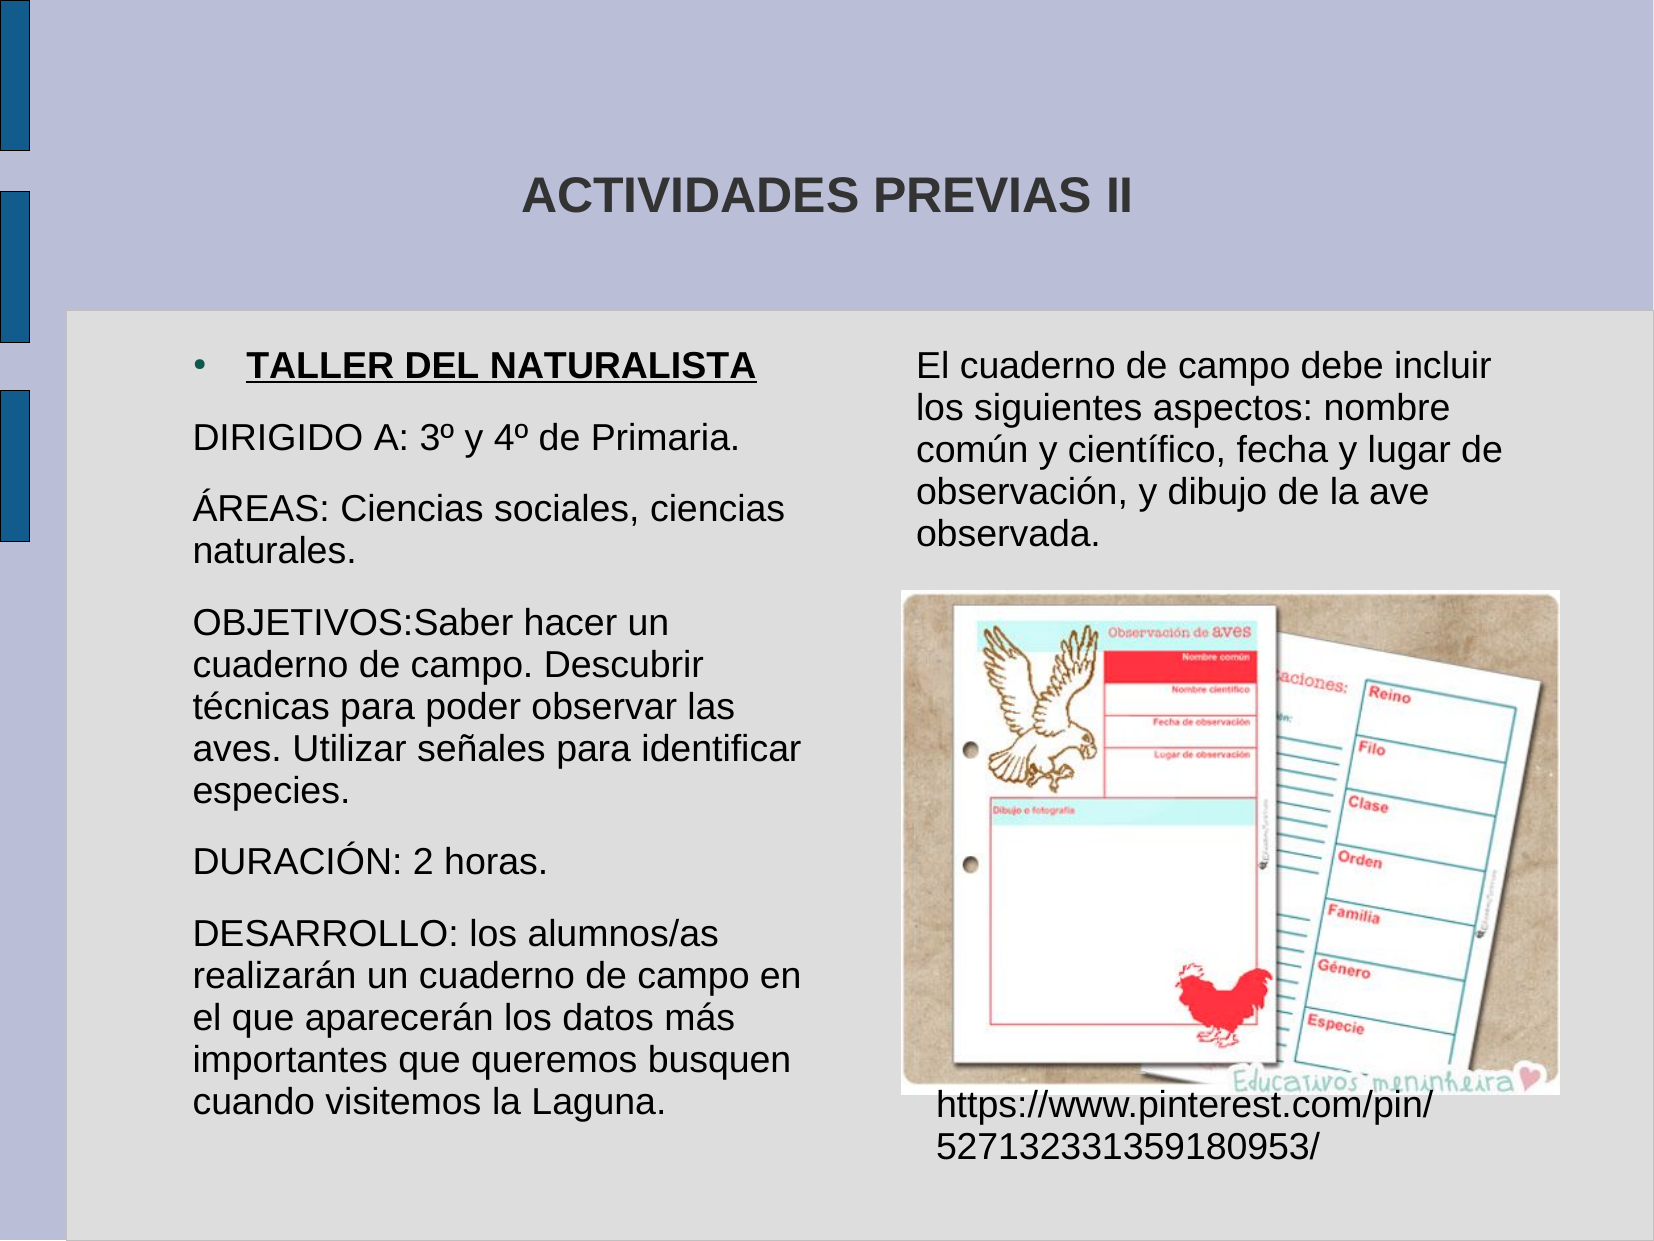

# ACTIVIDADES PREVIAS II
TALLER DEL NATURALISTA
DIRIGIDO A: 3º y 4º de Primaria.
ÁREAS: Ciencias sociales, ciencias naturales.
OBJETIVOS:Saber hacer un cuaderno de campo. Descubrir técnicas para poder observar las aves. Utilizar señales para identificar especies.
DURACIÓN: 2 horas.
DESARROLLO: los alumnos/as realizarán un cuaderno de campo en el que aparecerán los datos más importantes que queremos busquen cuando visitemos la Laguna.
El cuaderno de campo debe incluir los siguientes aspectos: nombre común y científico, fecha y lugar de observación, y dibujo de la ave observada.
https://www.pinterest.com/pin/527132331359180953/